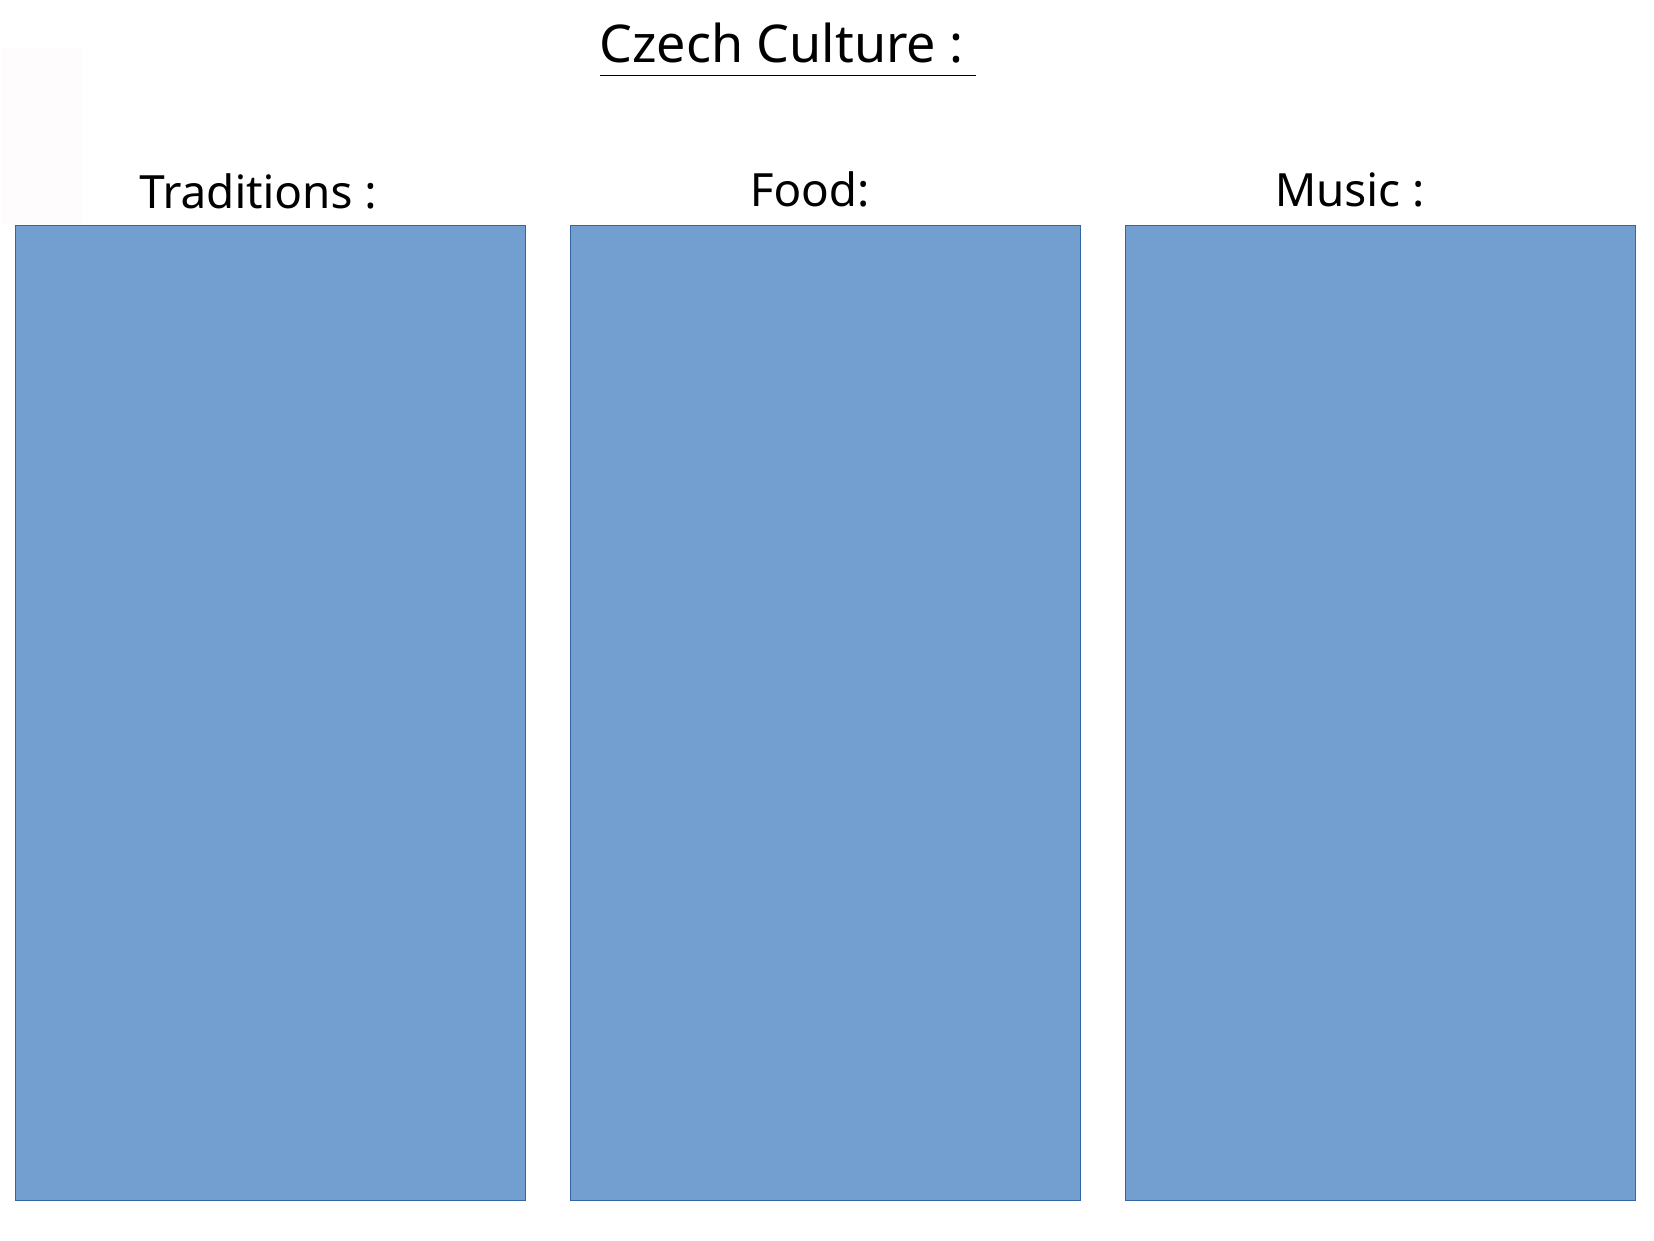

Czech Culture :
Food:
Music :
Traditions :
3